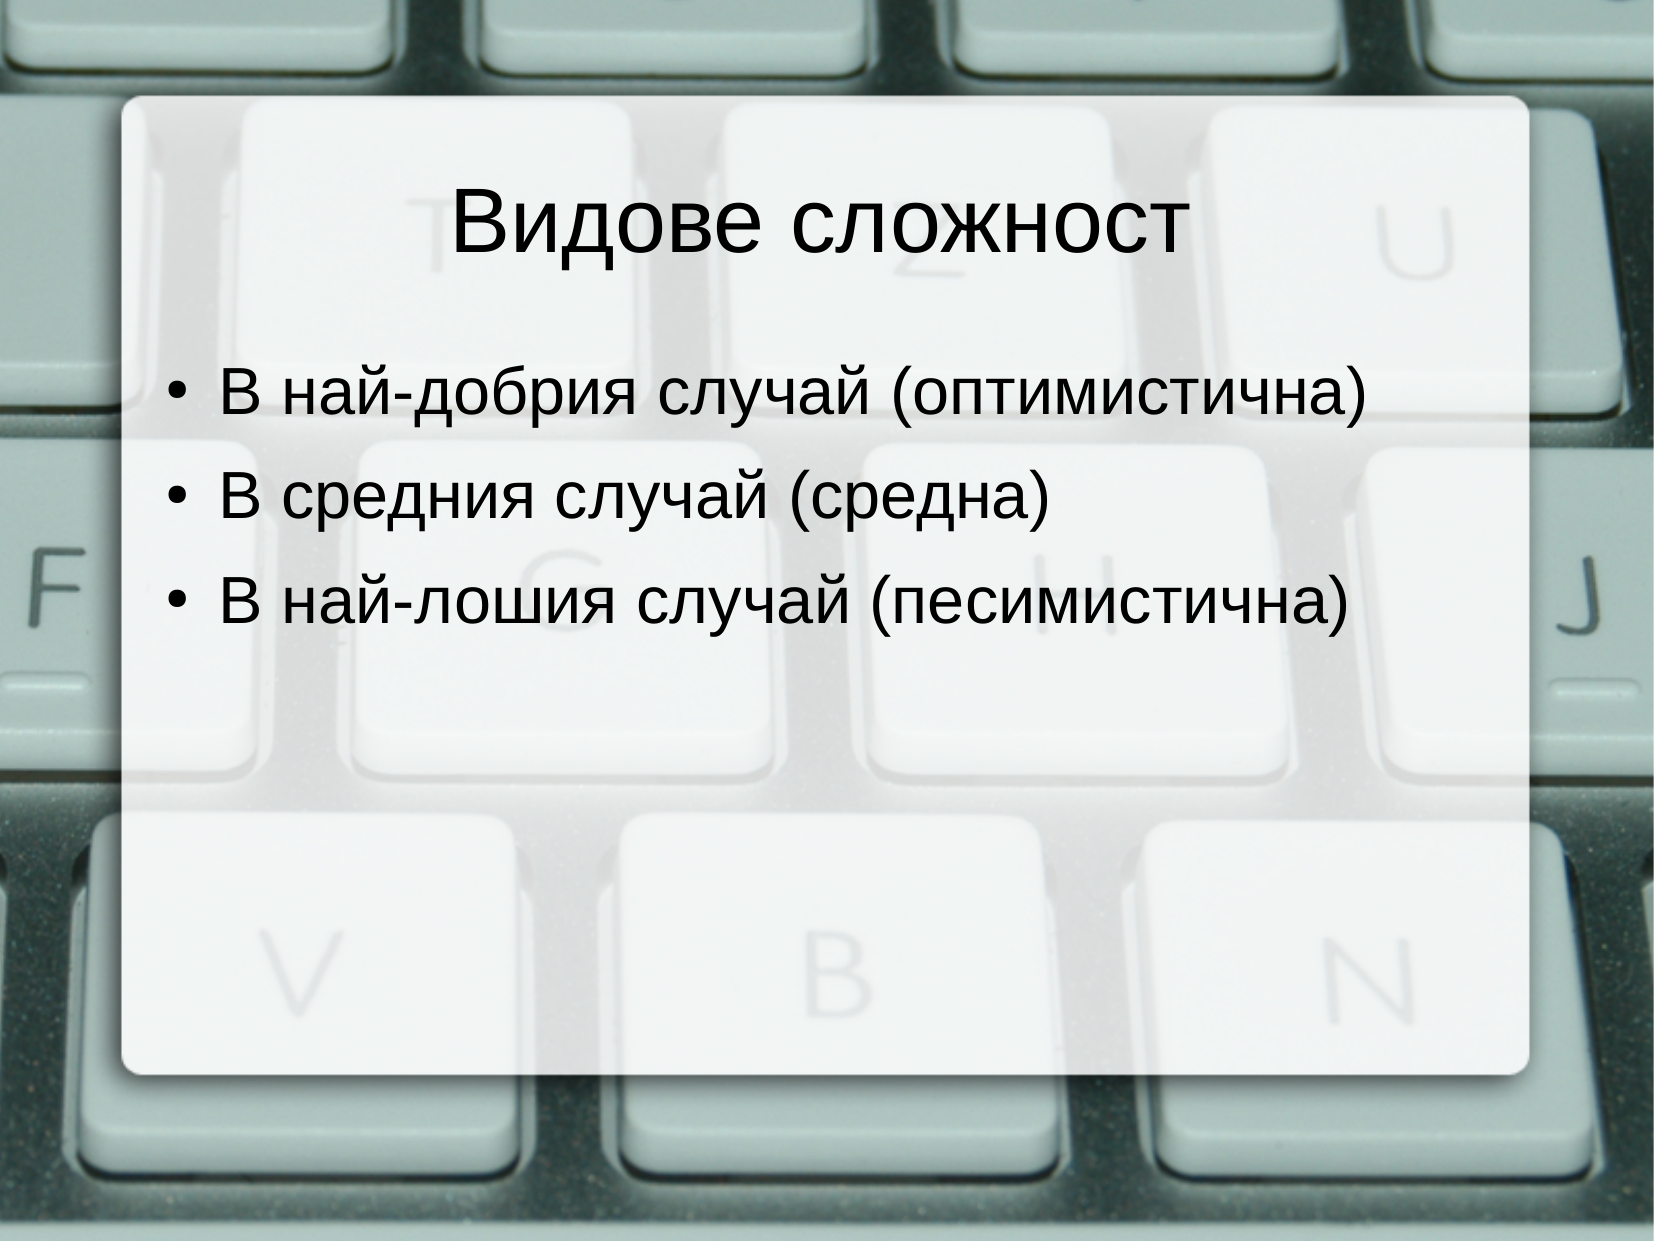

# Видове сложност
В най-добрия случай (оптимистична)
В средния случай (средна)
В най-лошия случай (песимистична)